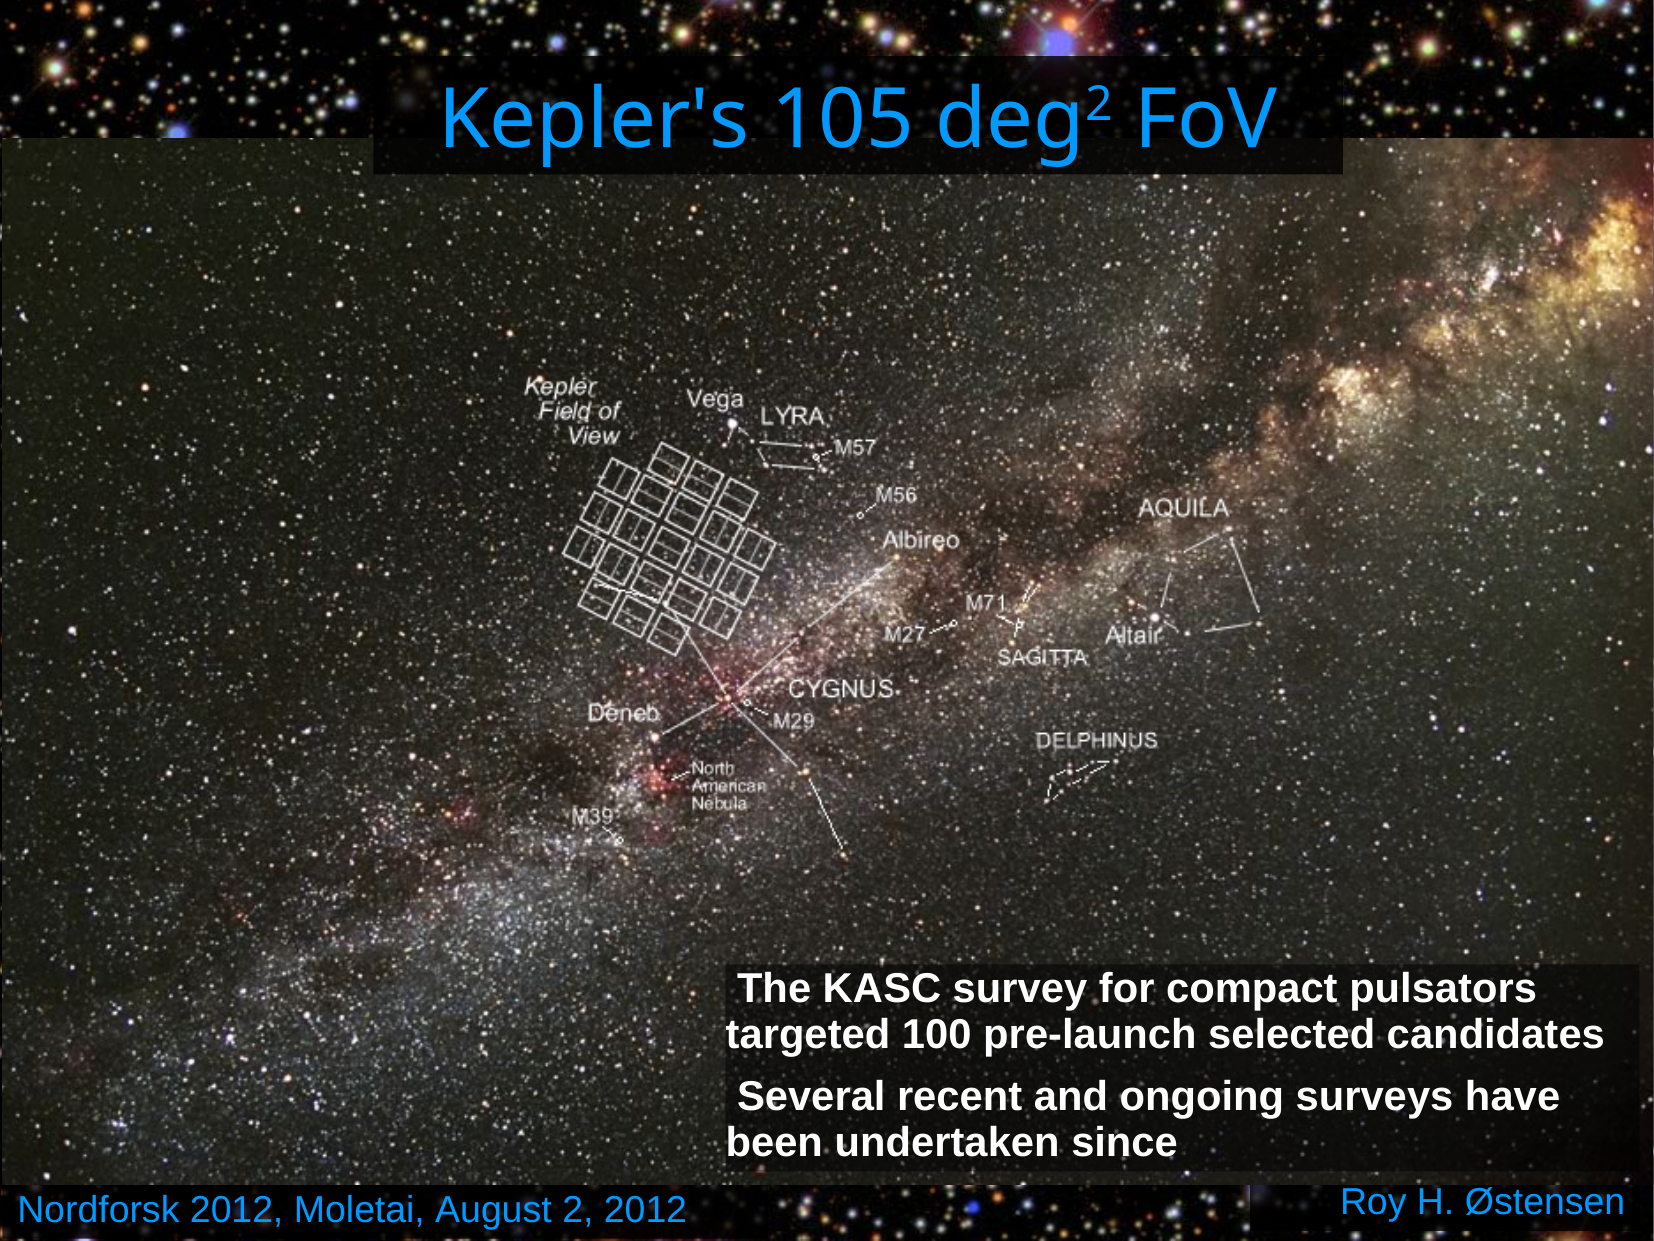

# Kepler's 105 deg2 FoV
 The KASC survey for compact pulsators targeted 100 pre-launch selected candidates
 Several recent and ongoing surveys have been undertaken since